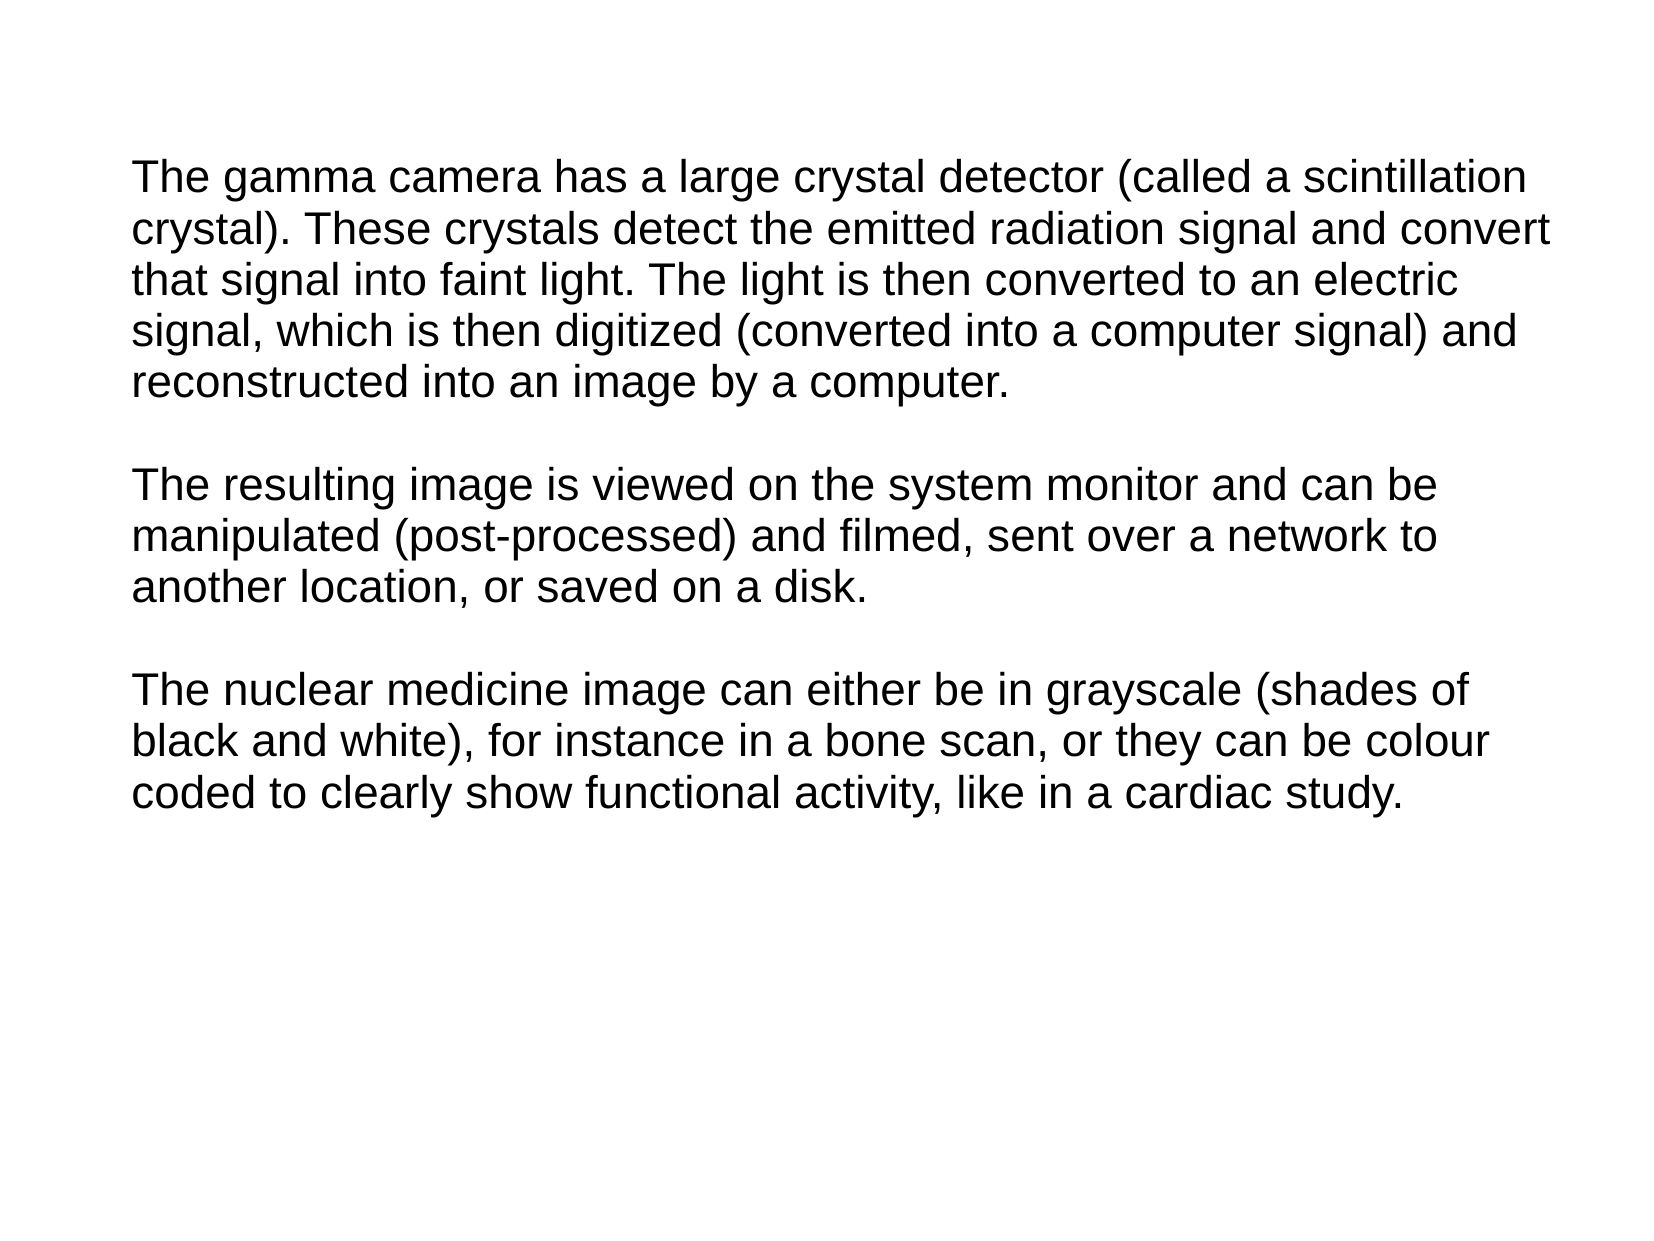

The gamma camera has a large crystal detector (called a scintillation crystal). These crystals detect the emitted radiation signal and convert that signal into faint light. The light is then converted to an electric signal, which is then digitized (converted into a computer signal) and reconstructed into an image by a computer.
The resulting image is viewed on the system monitor and can be manipulated (post-processed) and filmed, sent over a network to another location, or saved on a disk.
The nuclear medicine image can either be in grayscale (shades of black and white), for instance in a bone scan, or they can be colour coded to clearly show functional activity, like in a cardiac study.